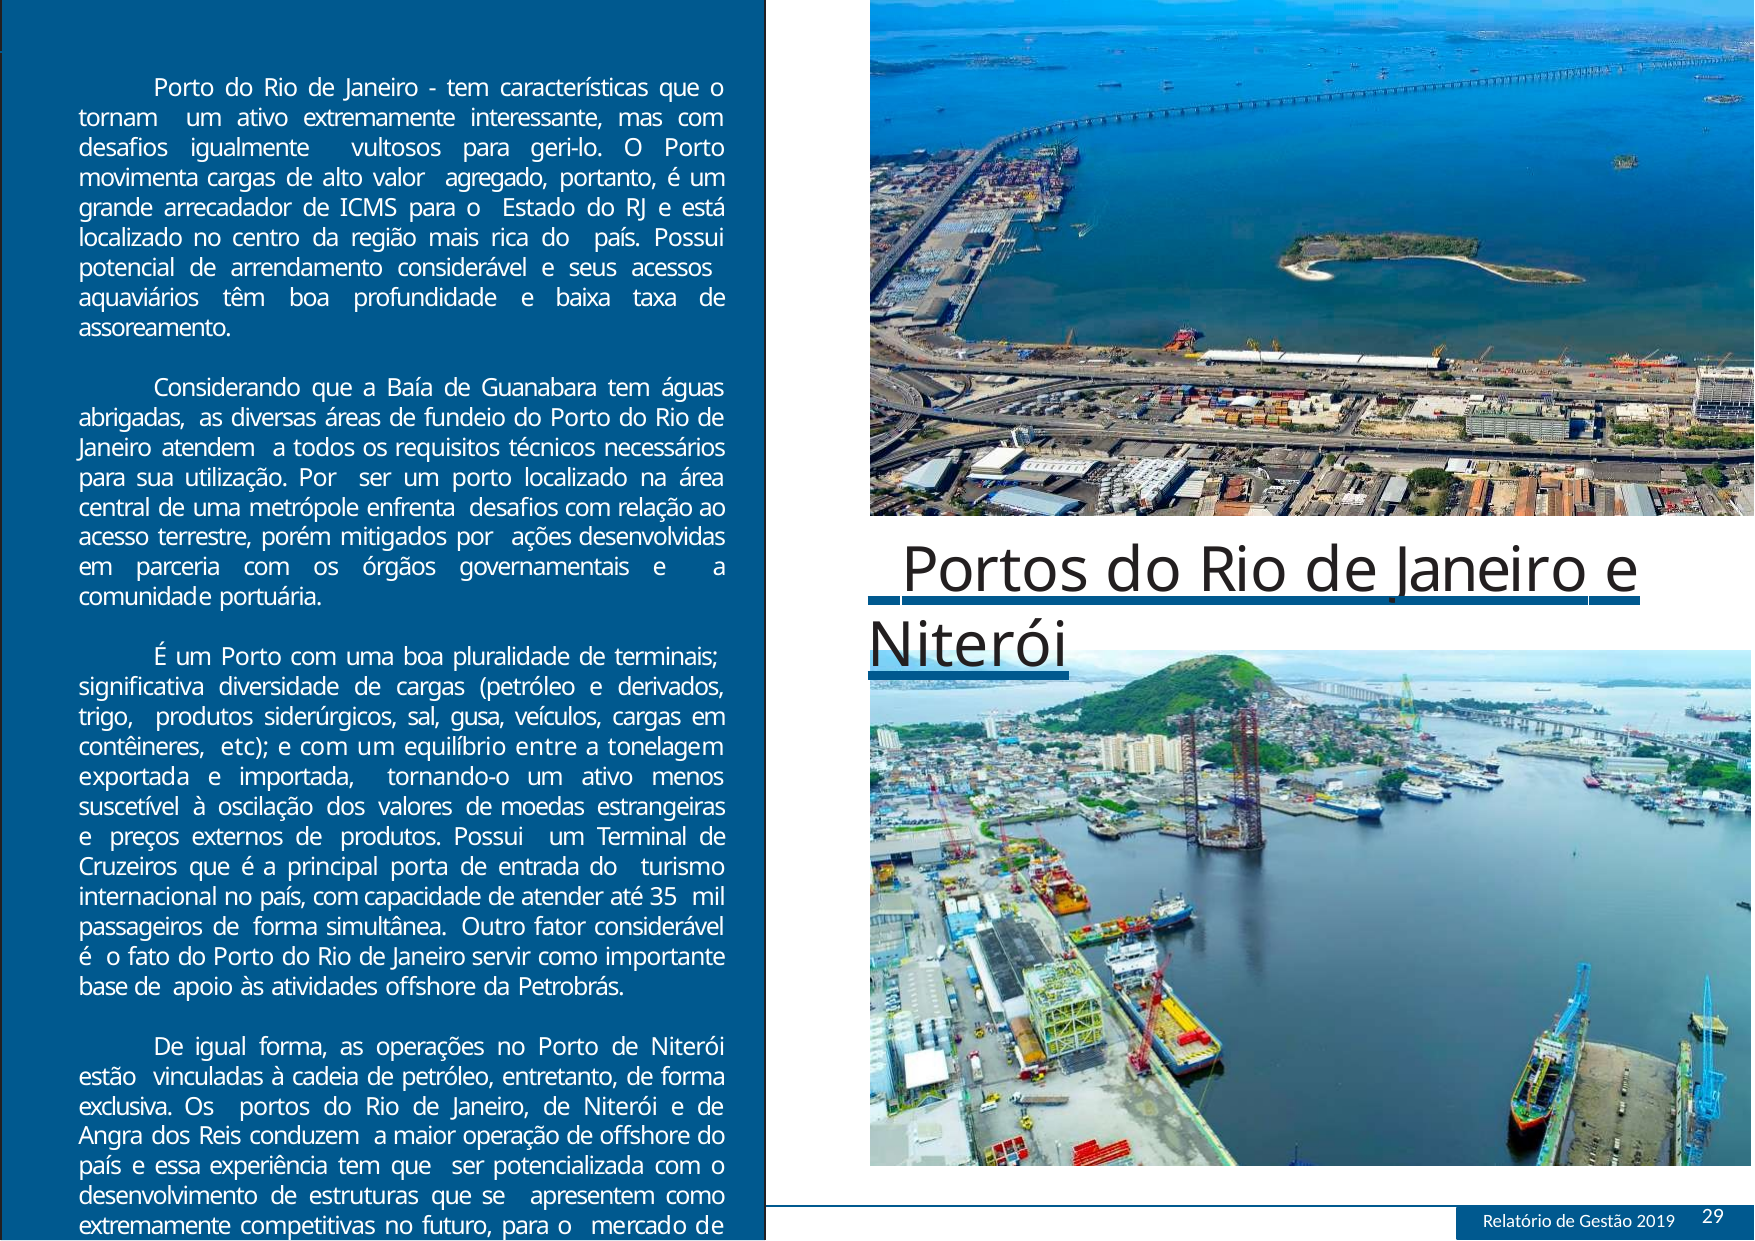

Porto do Rio de Janeiro - tem características que o tornam um ativo extremamente interessante, mas com desafios igualmente vultosos para geri-lo. O Porto movimenta cargas de alto valor agregado, portanto, é um grande arrecadador de ICMS para o Estado do RJ e está localizado no centro da região mais rica do país. Possui potencial de arrendamento considerável e seus acessos aquaviários têm boa profundidade e baixa taxa de assoreamento.
Considerando que a Baía de Guanabara tem águas abrigadas, as diversas áreas de fundeio do Porto do Rio de Janeiro atendem a todos os requisitos técnicos necessários para sua utilização. Por ser um porto localizado na área central de uma metrópole enfrenta desafios com relação ao acesso terrestre, porém mitigados por ações desenvolvidas em parceria com os órgãos governamentais e a comunidade portuária.
É um Porto com uma boa pluralidade de terminais; significativa diversidade de cargas (petróleo e derivados, trigo, produtos siderúrgicos, sal, gusa, veículos, cargas em contêineres, etc); e com um equilíbrio entre a tonelagem exportada e importada, tornando-o um ativo menos suscetível à oscilação dos valores de moedas estrangeiras e preços externos de produtos. Possui um Terminal de Cruzeiros que é a principal porta de entrada do turismo internacional no país, com capacidade de atender até 35 mil passageiros de forma simultânea. Outro fator considerável é o fato do Porto do Rio de Janeiro servir como importante base de apoio às atividades offshore da Petrobrás.
De igual forma, as operações no Porto de Niterói estão vinculadas à cadeia de petróleo, entretanto, de forma exclusiva. Os portos do Rio de Janeiro, de Niterói e de Angra dos Reis conduzem a maior operação de offshore do país e essa experiência tem que ser potencializada com o desenvolvimento de estruturas que se apresentem como extremamente competitivas no futuro, para o mercado de energia fóssil ou renovável.
 Portos do Rio de Janeiro e Niterói
29
Relatório de Gestão 2019